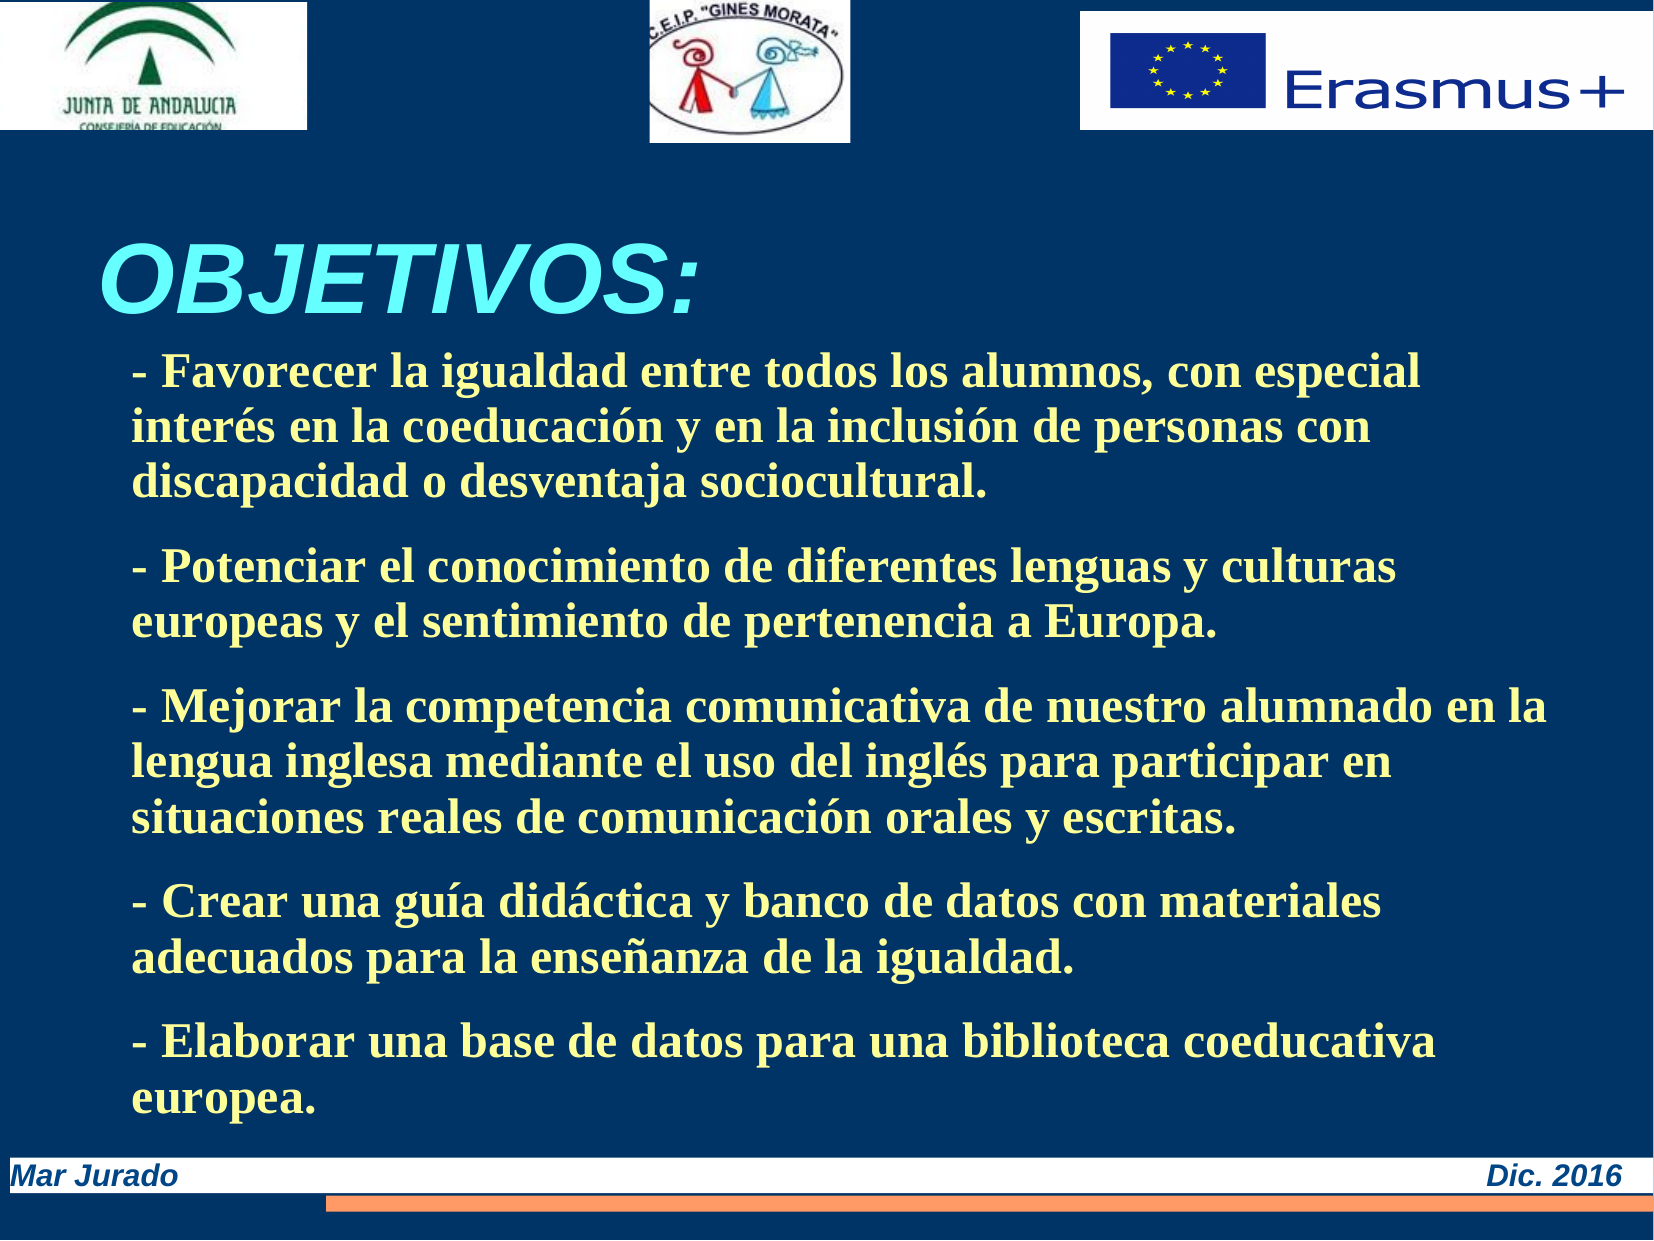

# OBJETIVOS:
- Favorecer la igualdad entre todos los alumnos, con especial interés en la coeducación y en la inclusión de personas con discapacidad o desventaja sociocultural.
- Potenciar el conocimiento de diferentes lenguas y culturas europeas y el sentimiento de pertenencia a Europa.
- Mejorar la competencia comunicativa de nuestro alumnado en la lengua inglesa mediante el uso del inglés para participar en situaciones reales de comunicación orales y escritas.
- Crear una guía didáctica y banco de datos con materiales adecuados para la enseñanza de la igualdad.
- Elaborar una base de datos para una biblioteca coeducativa europea.
Mar Jurado																		Dic. 2016